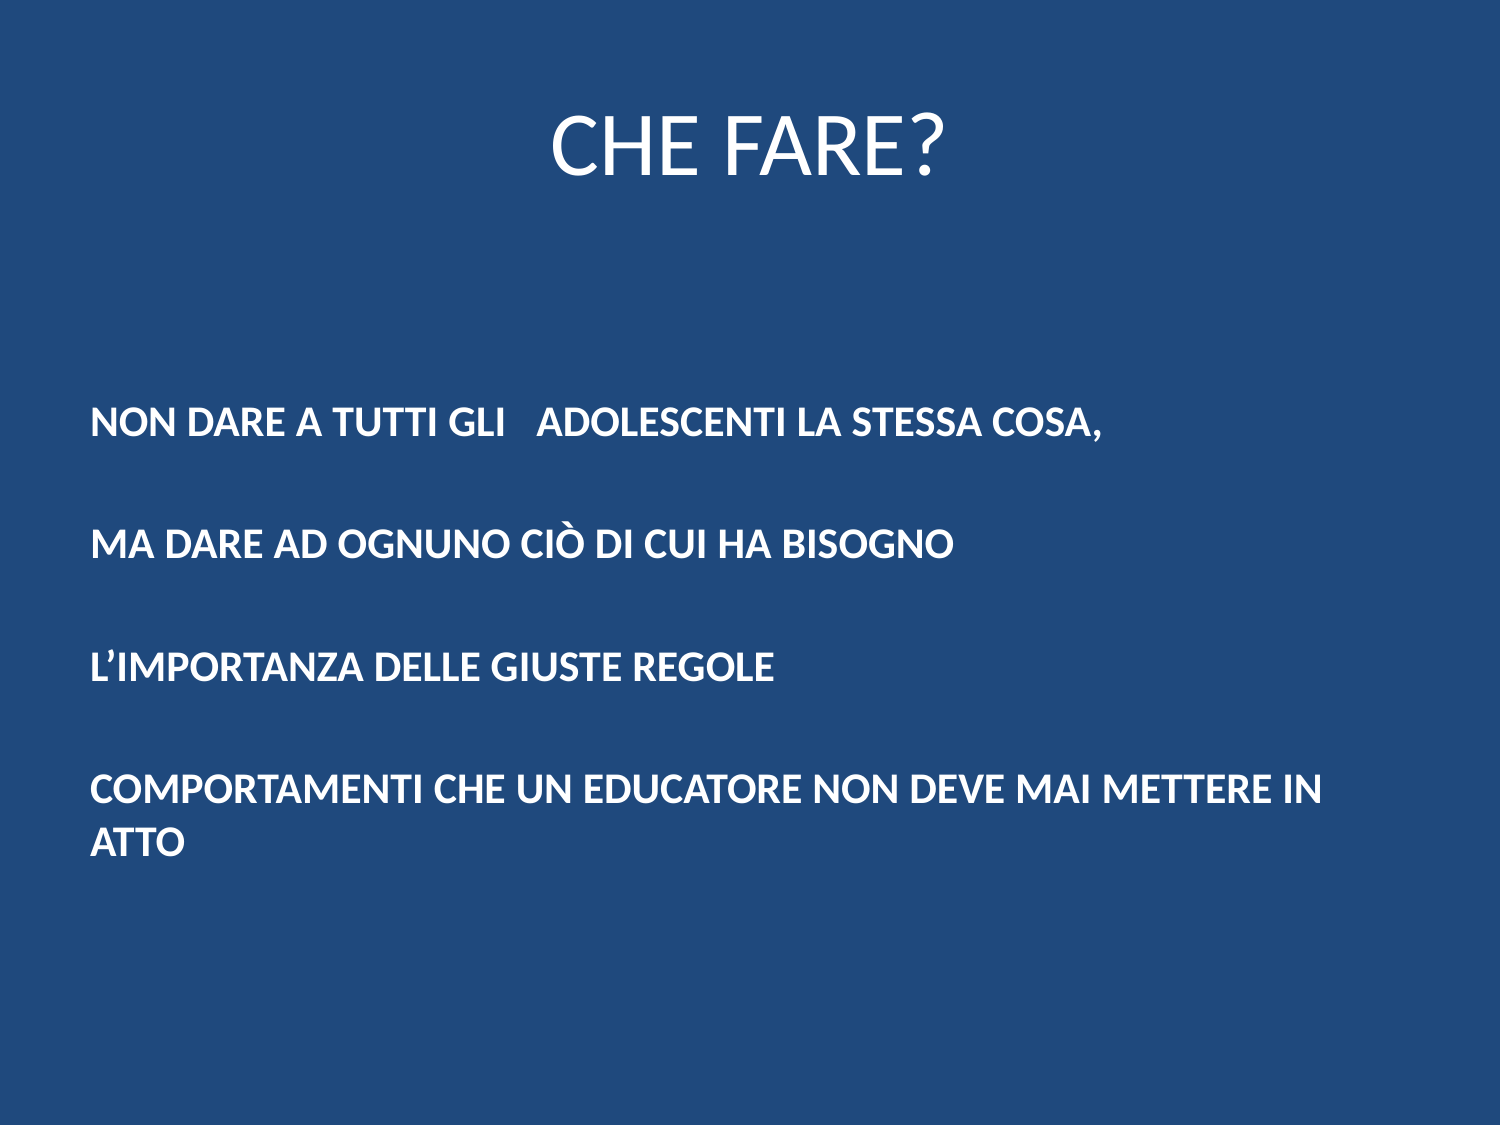

# CHE FARE?
NON DARE A TUTTI GLI ADOLESCENTI LA STESSA COSA,
MA DARE AD OGNUNO CIÒ DI CUI HA BISOGNO
L’IMPORTANZA DELLE GIUSTE REGOLE
COMPORTAMENTI CHE UN EDUCATORE NON DEVE MAI METTERE IN ATTO